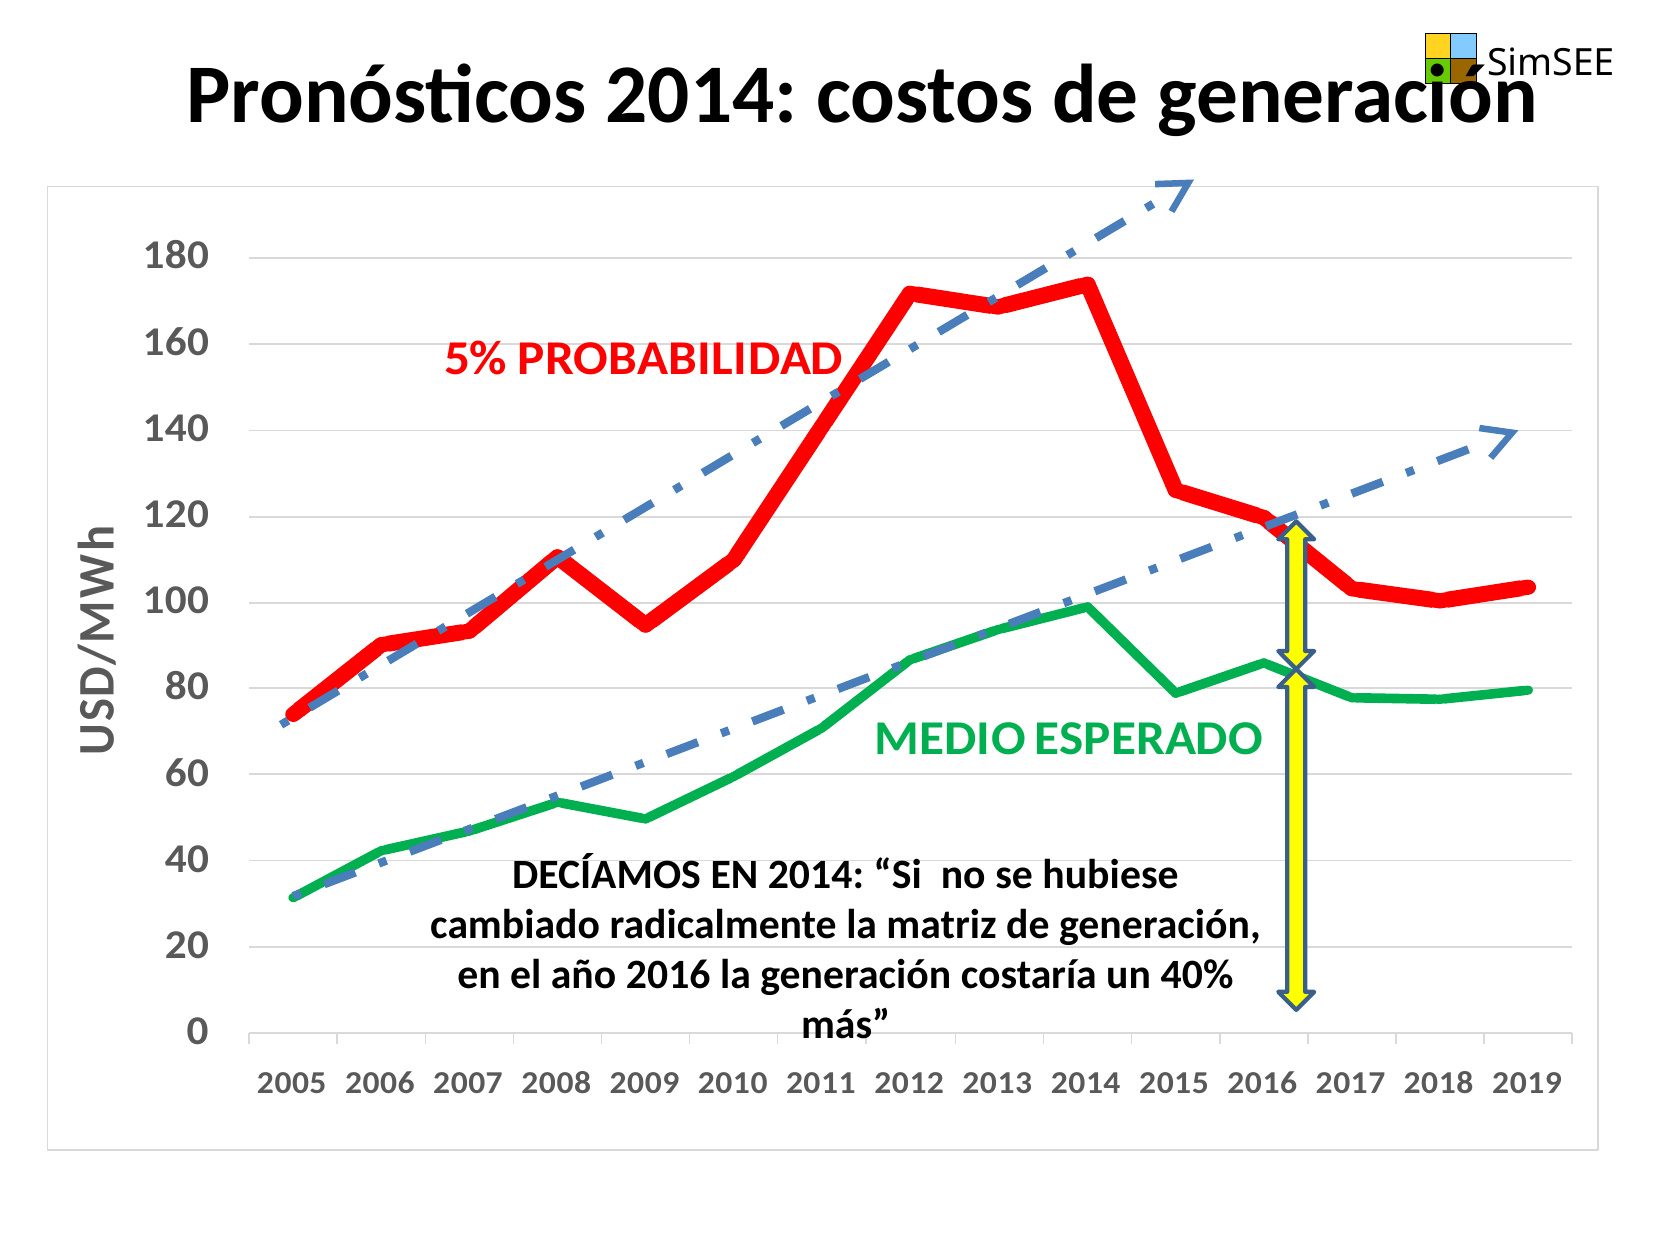

# Pronósticos 2014: costos de generación
DECÍAMOS EN 2014: “Si no se hubiese cambiado radicalmente la matriz de generación, en el año 2016 la generación costaría un 40% más”